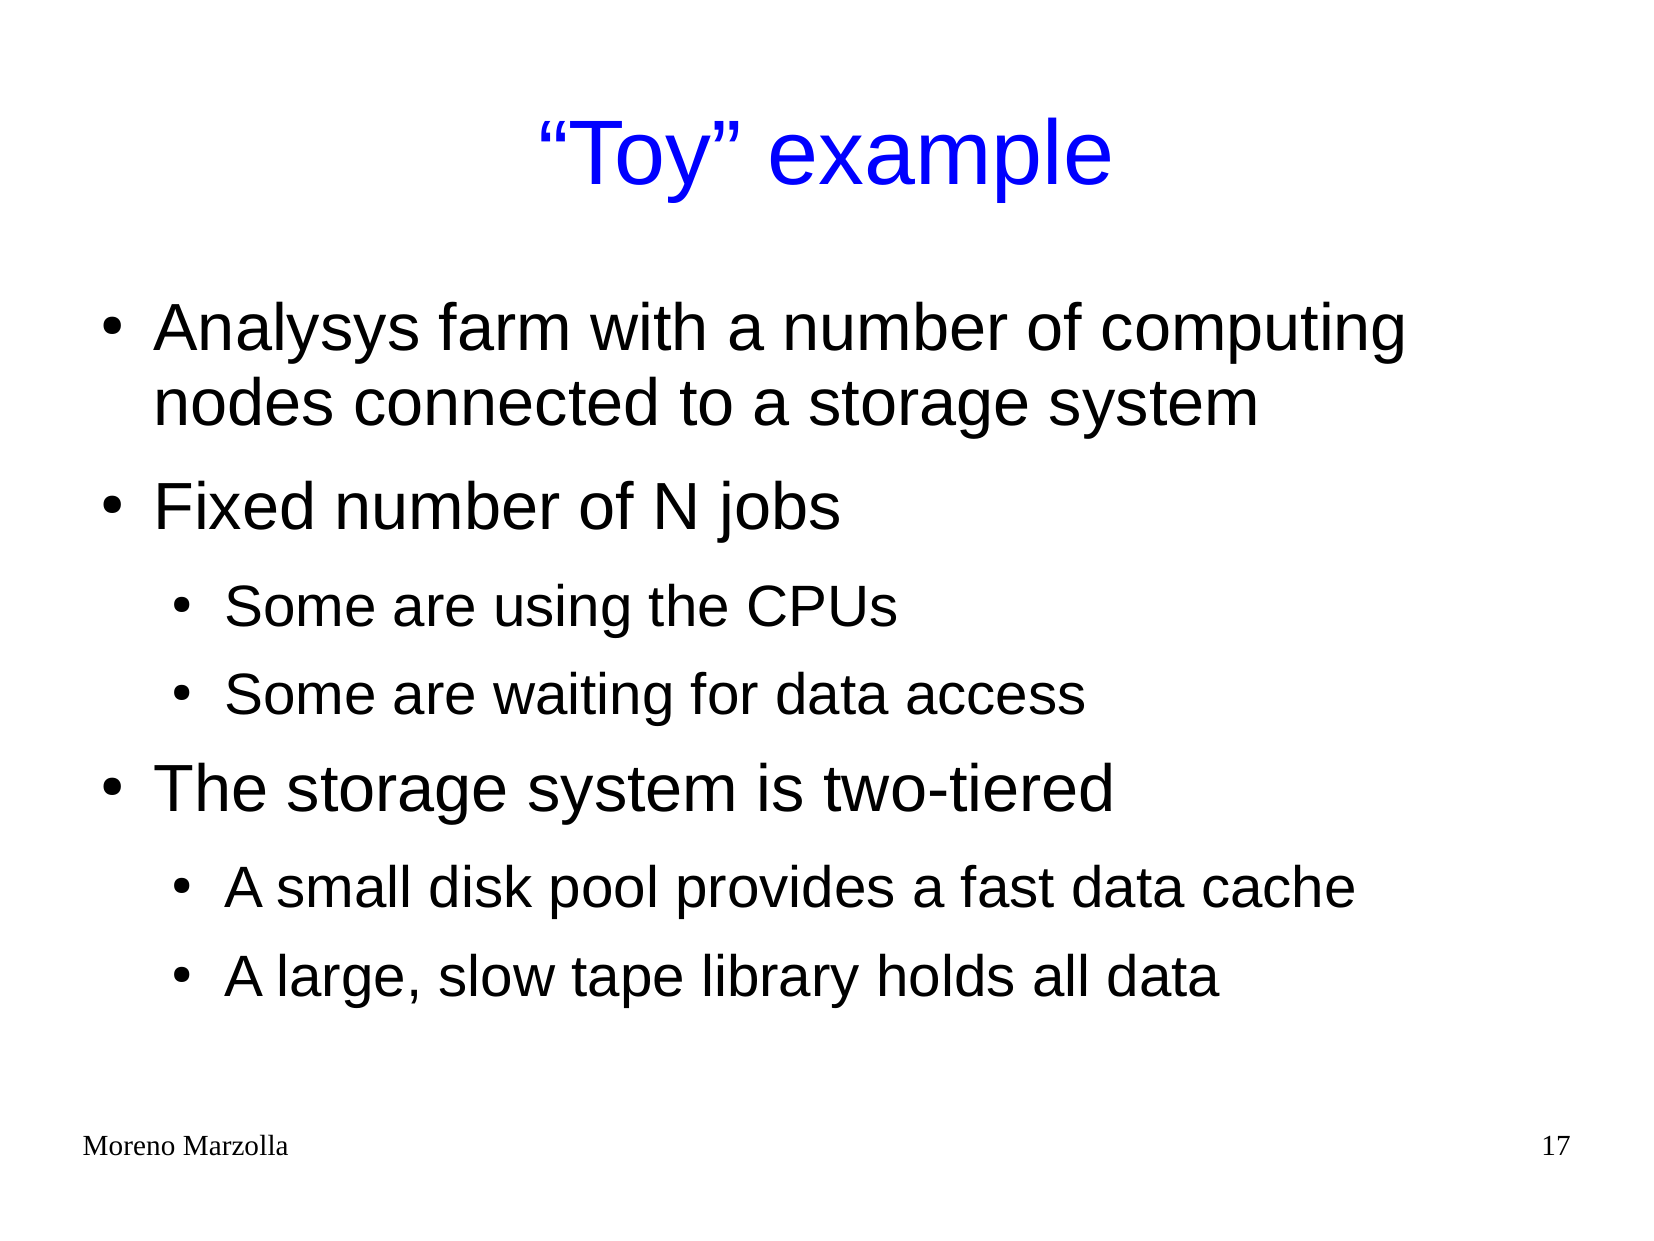

# “Toy” example
Analysys farm with a number of computing nodes connected to a storage system
Fixed number of N jobs
Some are using the CPUs
Some are waiting for data access
The storage system is two-tiered
A small disk pool provides a fast data cache
A large, slow tape library holds all data
Moreno Marzolla
17